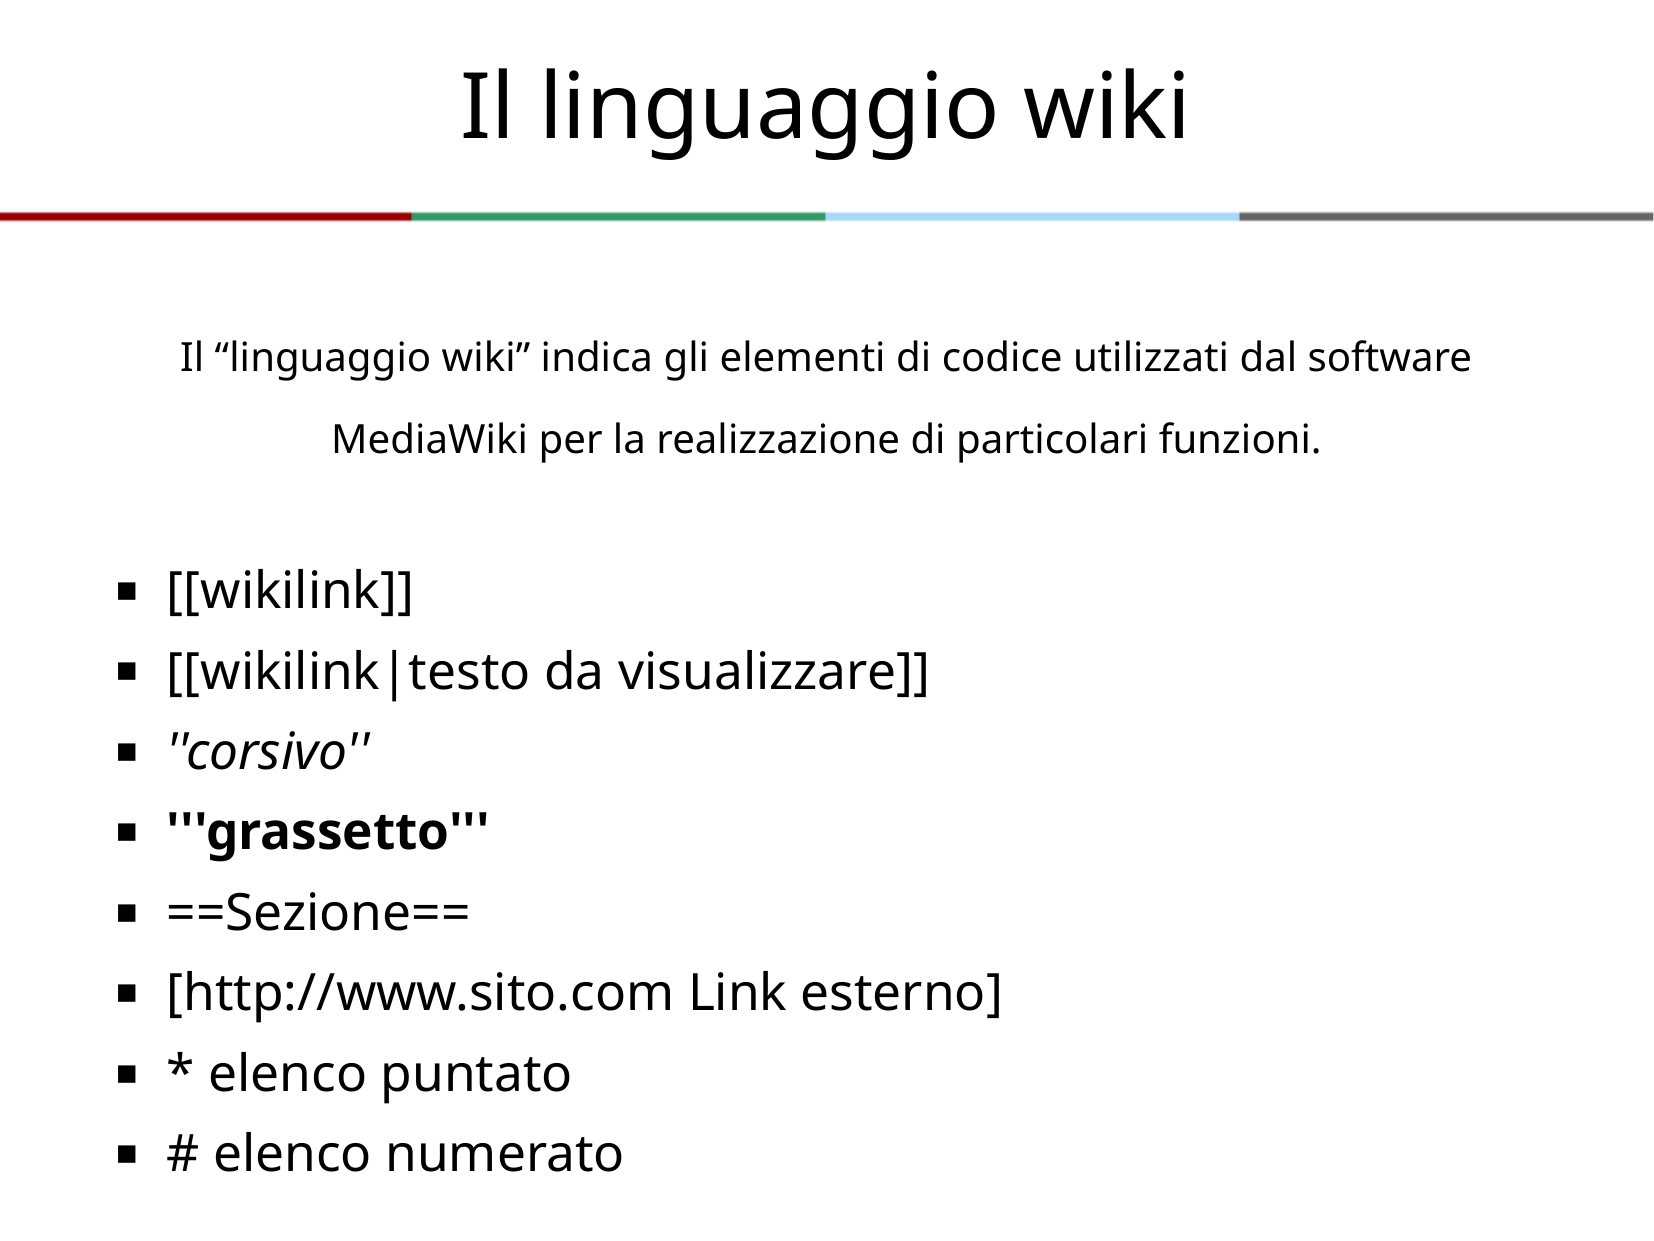

# Il linguaggio wiki
Il “linguaggio wiki” indica gli elementi di codice utilizzati dal software MediaWiki per la realizzazione di particolari funzioni.
[[wikilink]]
[[wikilink|testo da visualizzare]]
''corsivo''
'''grassetto'''
==Sezione==
[http://www.sito.com Link esterno]
* elenco puntato
# elenco numerato